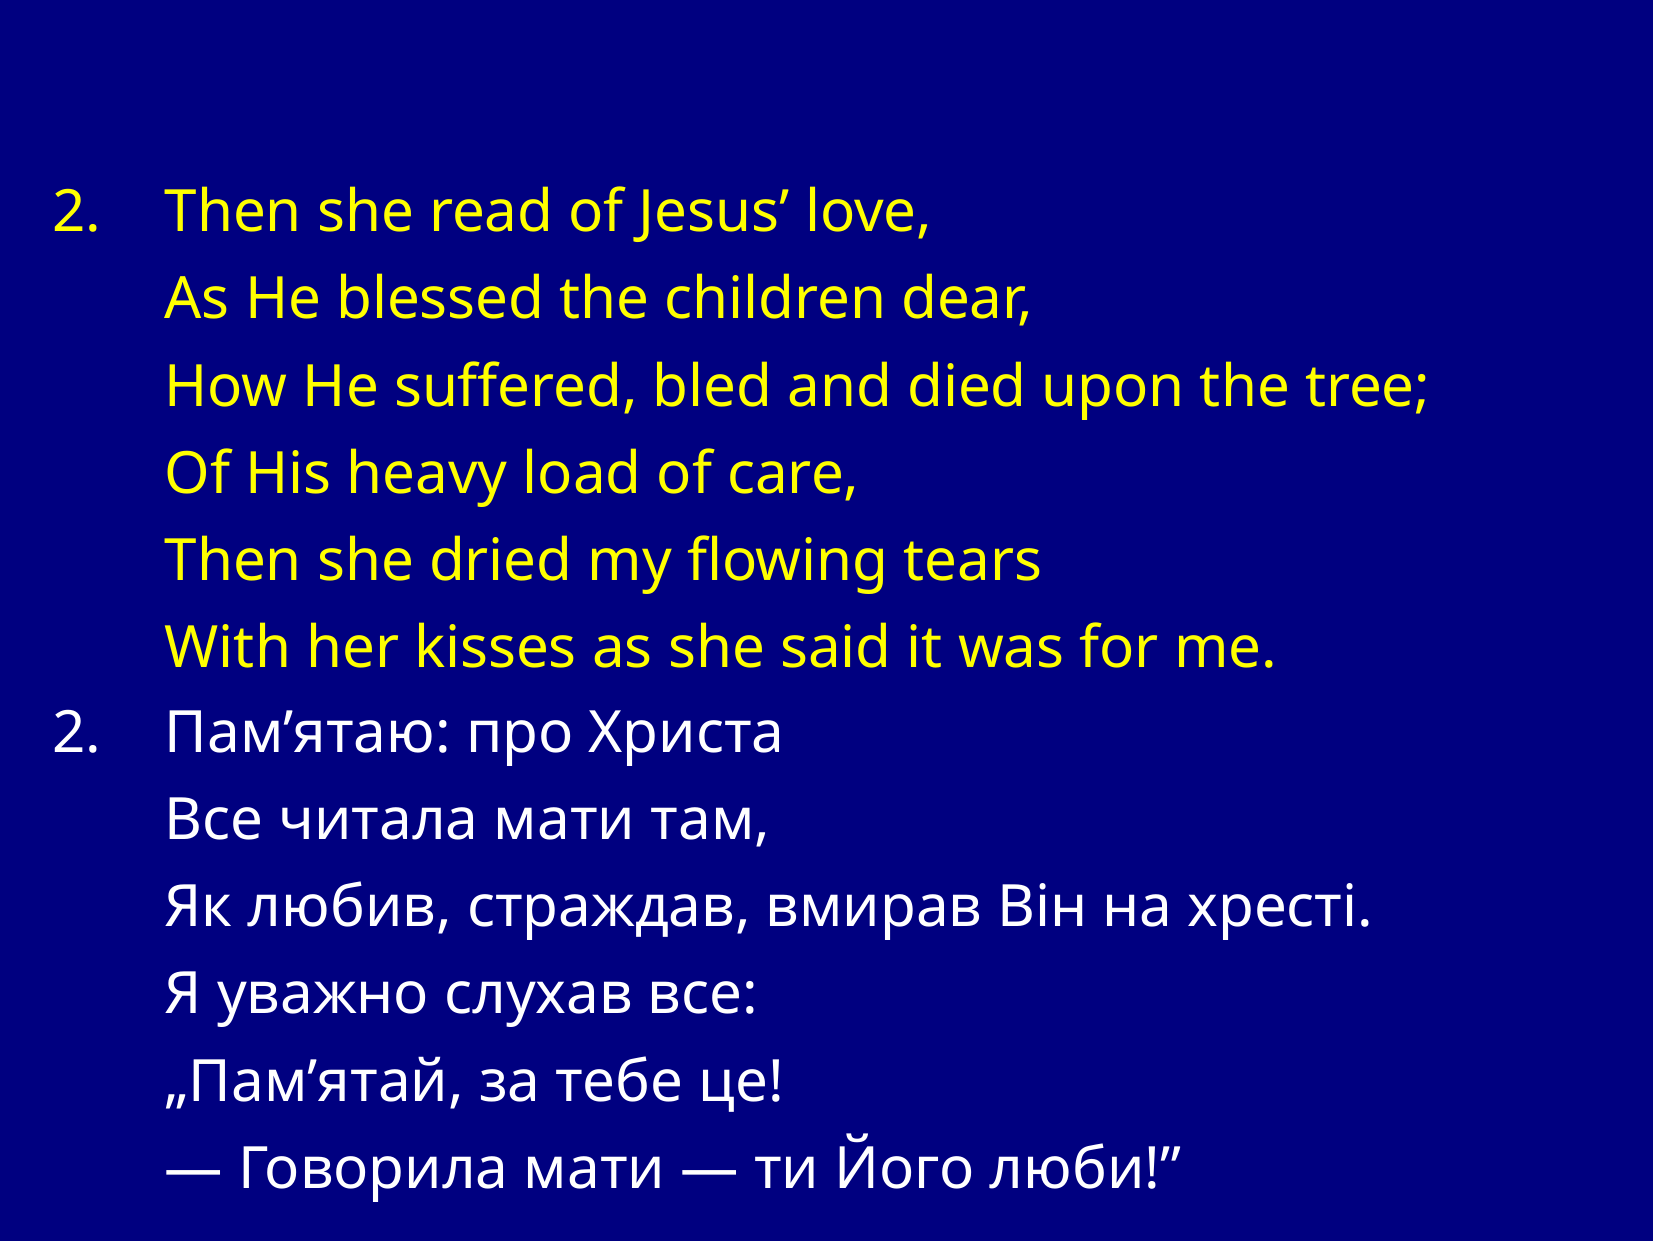

2.	Then she read of Jesus’ love,
	As He blessed the children dear,
	How He suffered, bled and died upon the tree;
	Of His heavy load of care,
	Then she dried my flowing tears
	With her kisses as she said it was for me.
2.	Пам’ятаю: про Христа
	Все читала мати там,
	Як любив, страждав, вмирав Він на хресті.
	Я уважно слухав все:
	„Пам’ятай, за тебе це!
	― Говорила мати ― ти Його люби!”